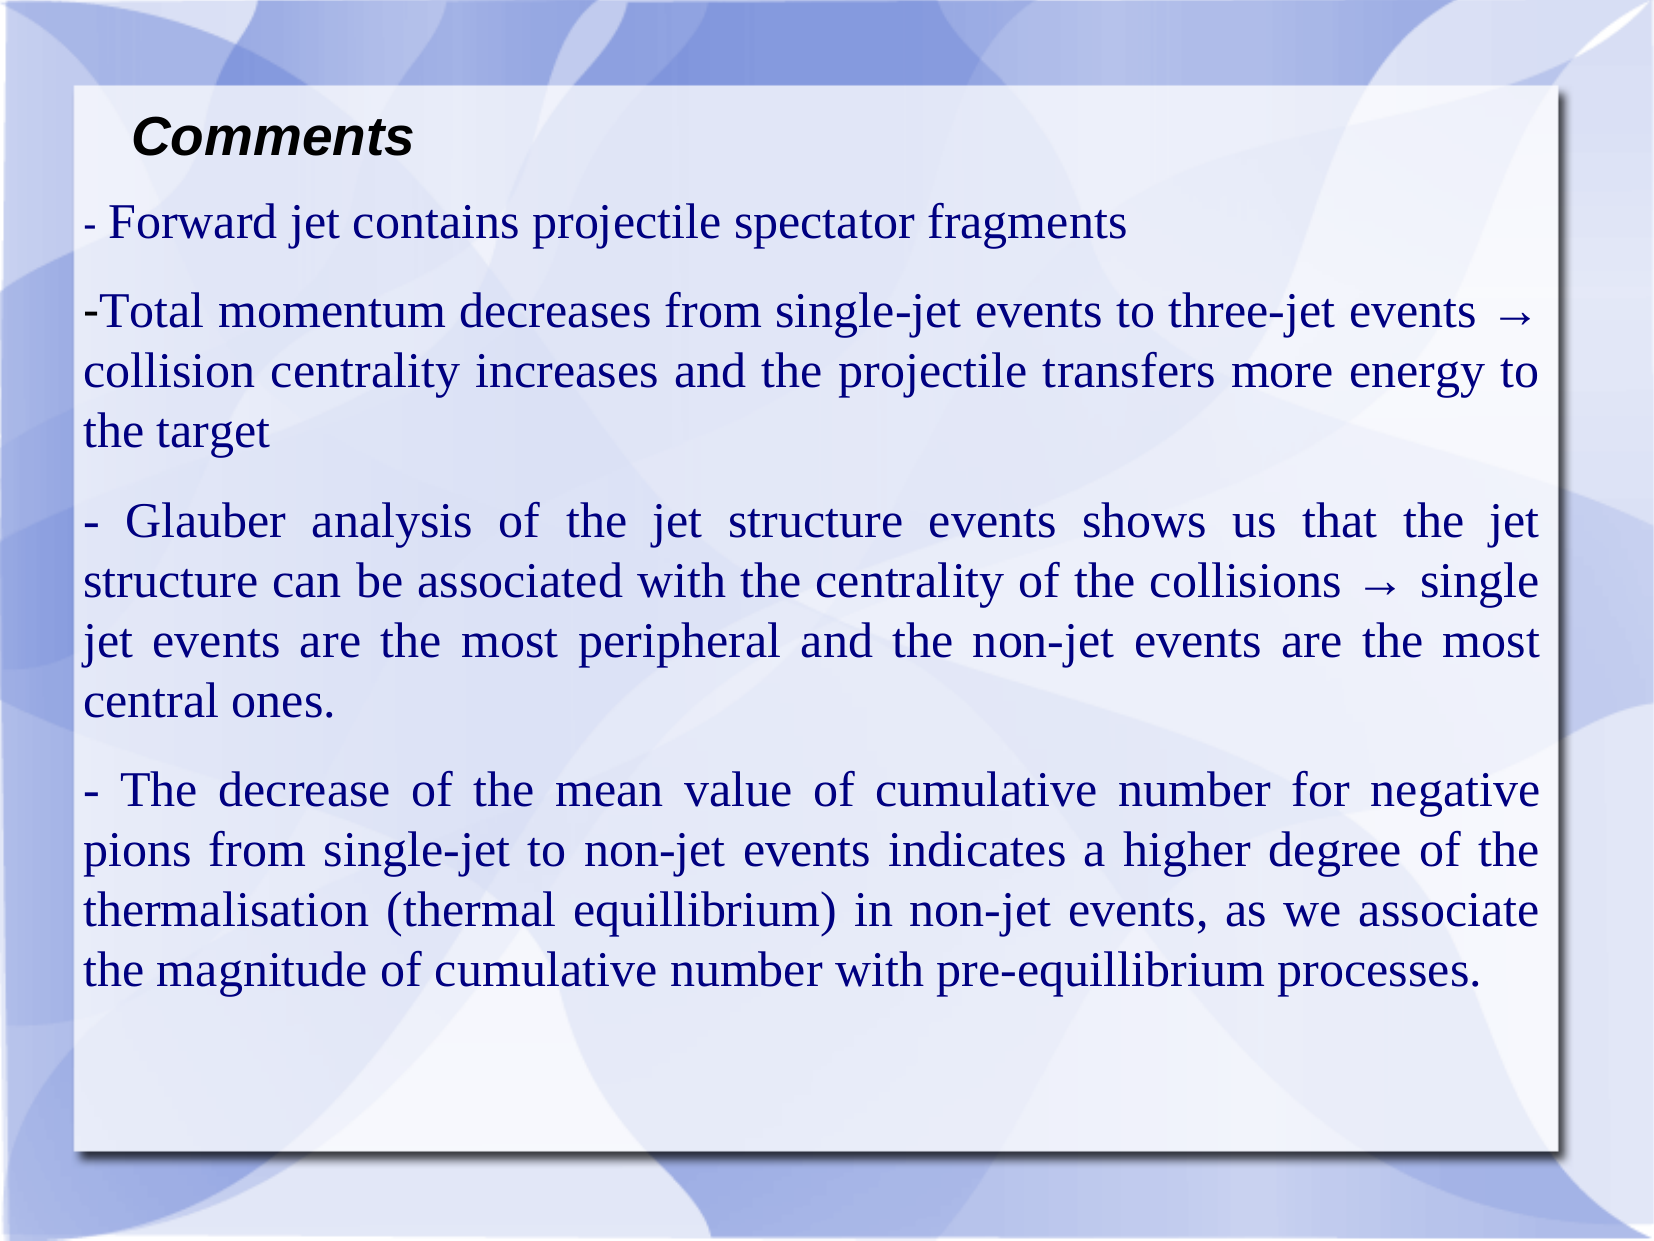

Comments
# - Forward jet contains projectile spectator fragments
Total momentum decreases from single-jet events to three-jet events → collision centrality increases and the projectile transfers more energy to the target
- Glauber analysis of the jet structure events shows us that the jet structure can be associated with the centrality of the collisions → single jet events are the most peripheral and the non-jet events are the most central ones.
- The decrease of the mean value of cumulative number for negative pions from single-jet to non-jet events indicates a higher degree of the thermalisation (thermal equillibrium) in non-jet events, as we associate the magnitude of cumulative number with pre-equillibrium processes.